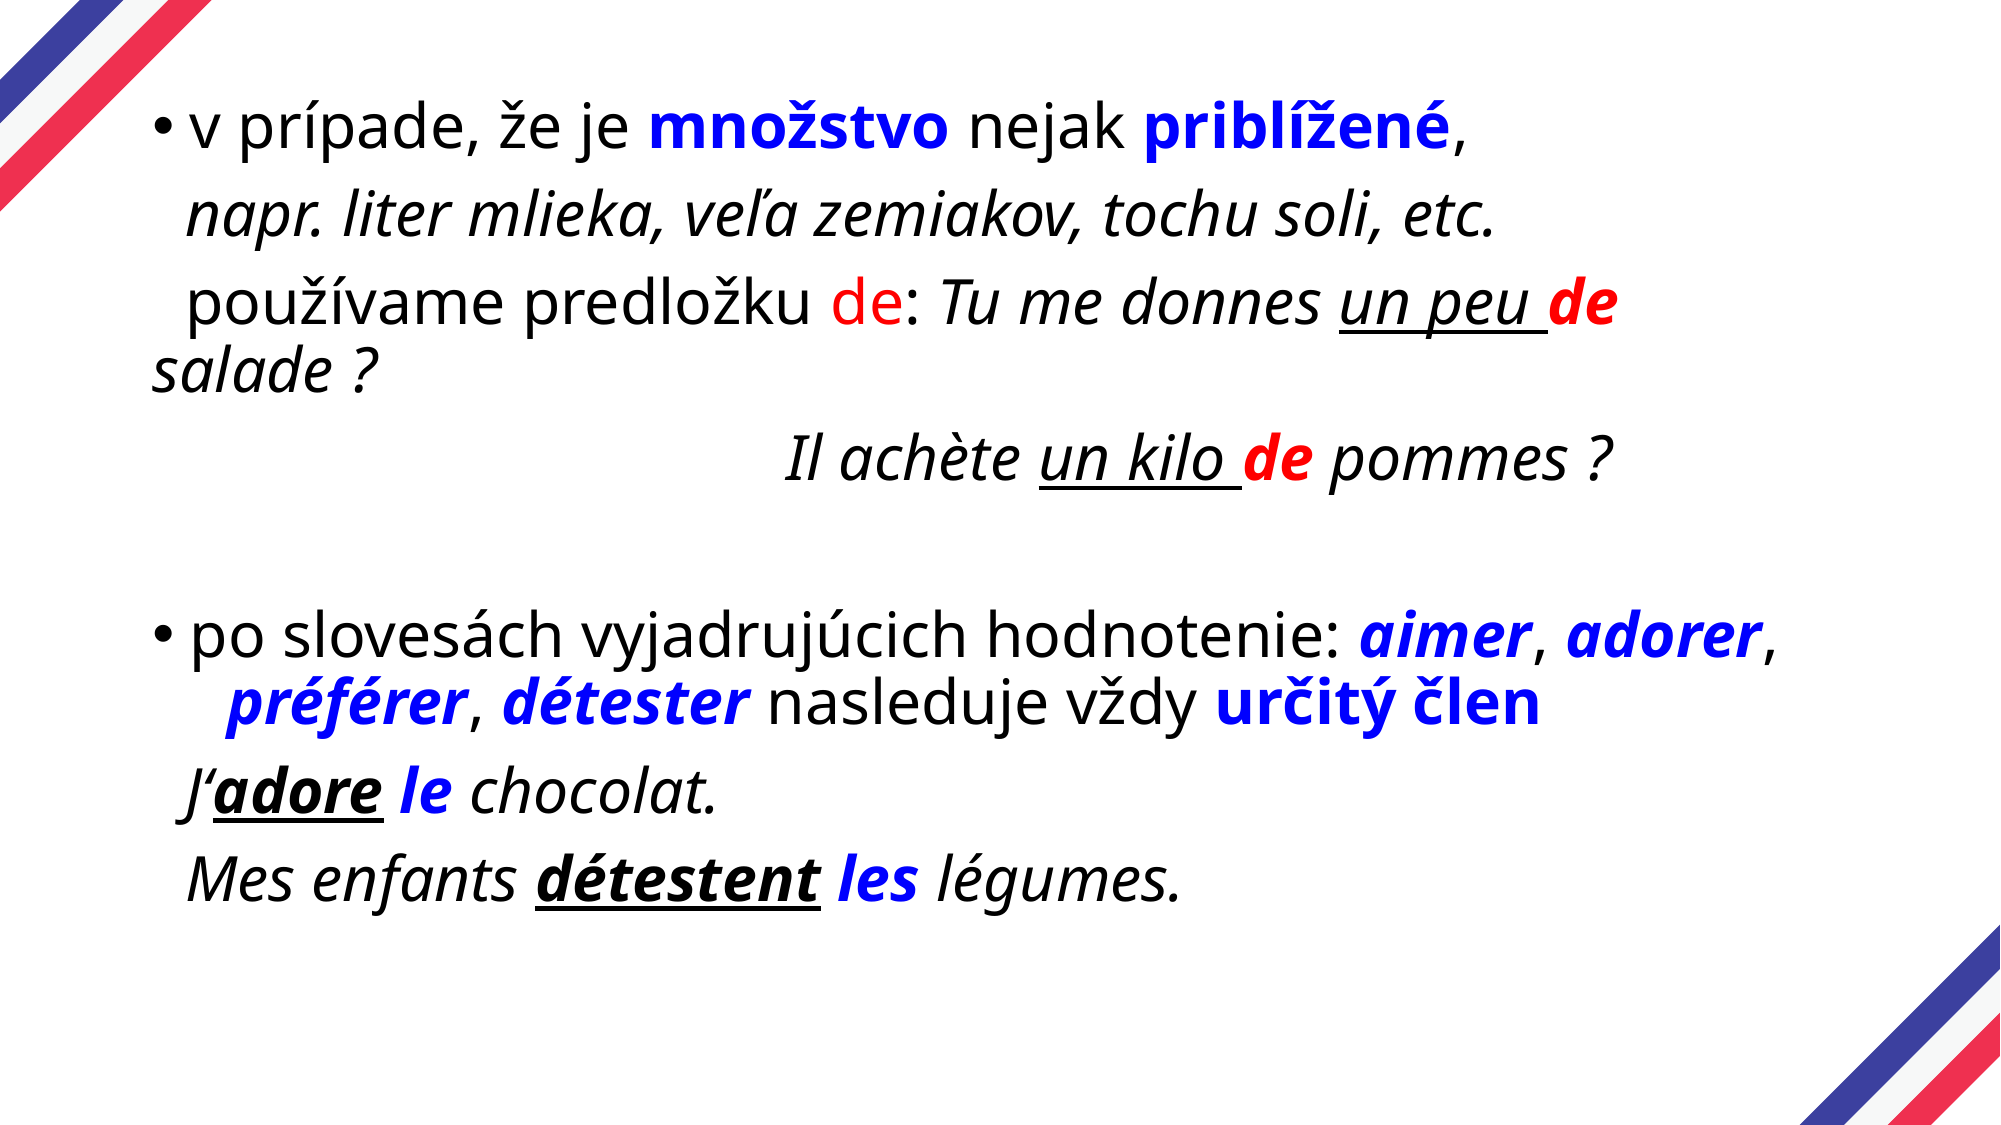

# v prípade, že je množstvo nejak priblížené,
 napr. liter mlieka, veľa zemiakov, tochu soli, etc.
 používame predložku de: Tu me donnes un peu de salade ?
 Il achète un kilo de pommes ?
po slovesách vyjadrujúcich hodnotenie: aimer, adorer, préférer, détester nasleduje vždy určitý člen
 J‘adore le chocolat.
 Mes enfants détestent les légumes.